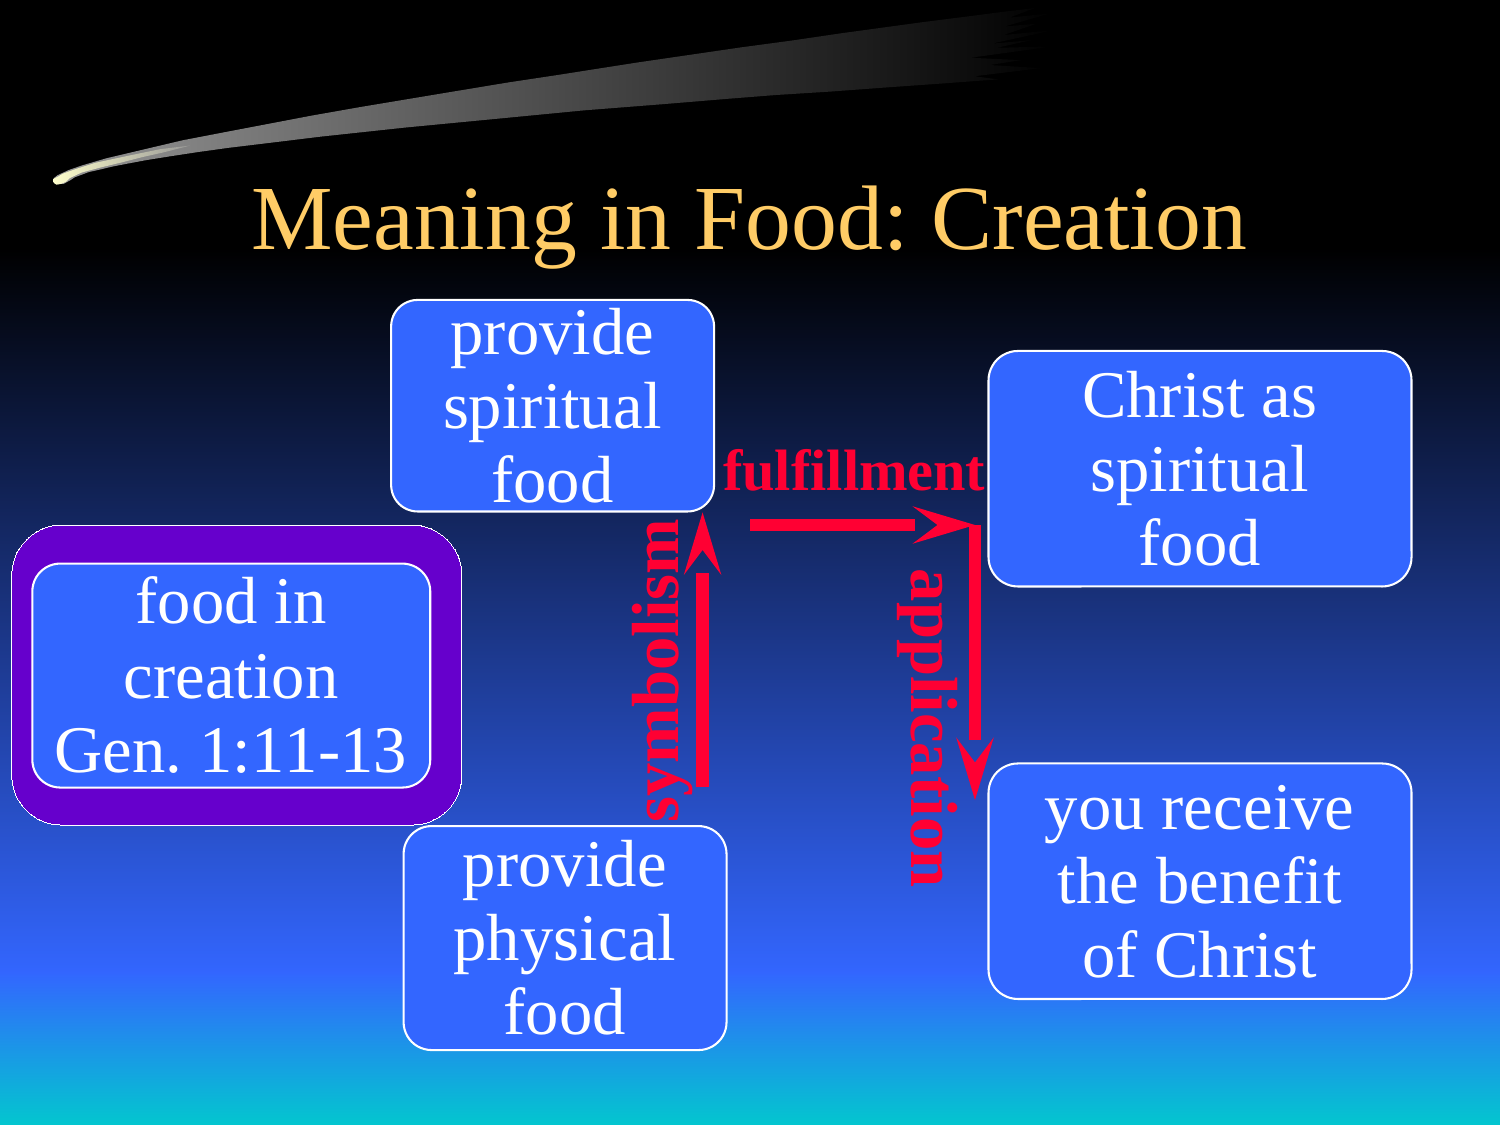

# Meaning in Food: Creation
provide
spiritual
food
symbolism
Christ as
spiritual
food
fulfillment
food in
creation
Gen. 1:11-13
application
you receive
the benefit
of Christ
provide
physical
food